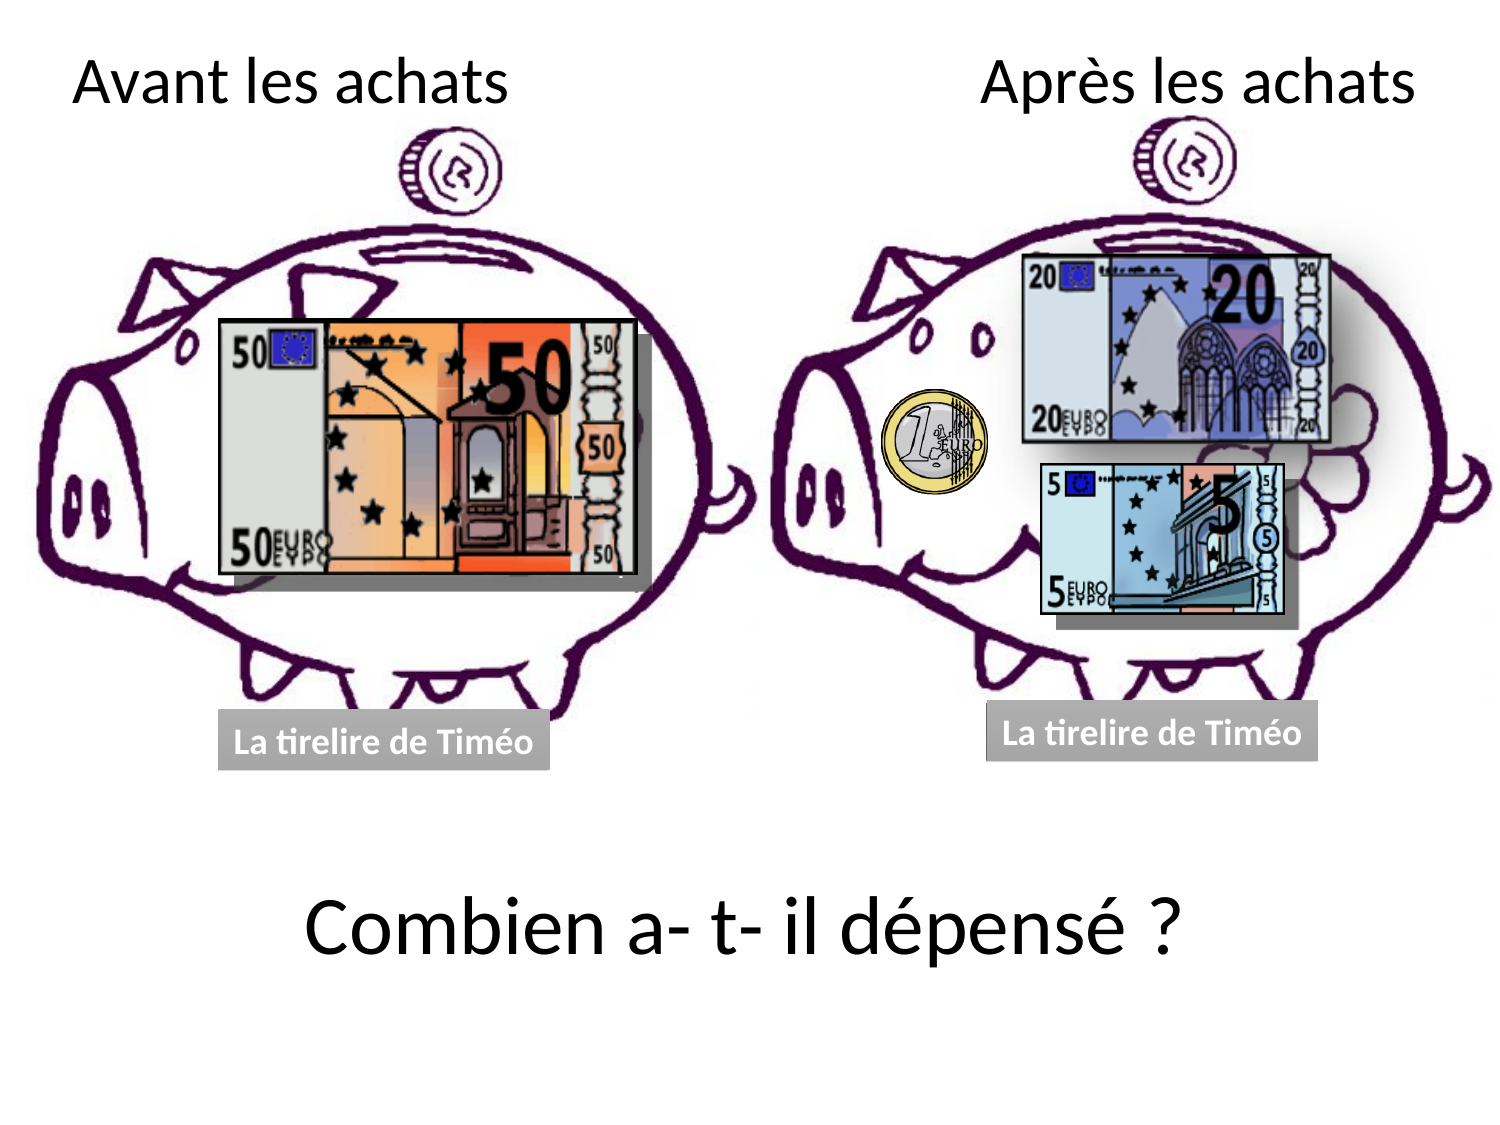

Avant les achats
Après les achats
La tirelire de Timéo
La tirelire de Timéo
Combien a- t- il dépensé ?